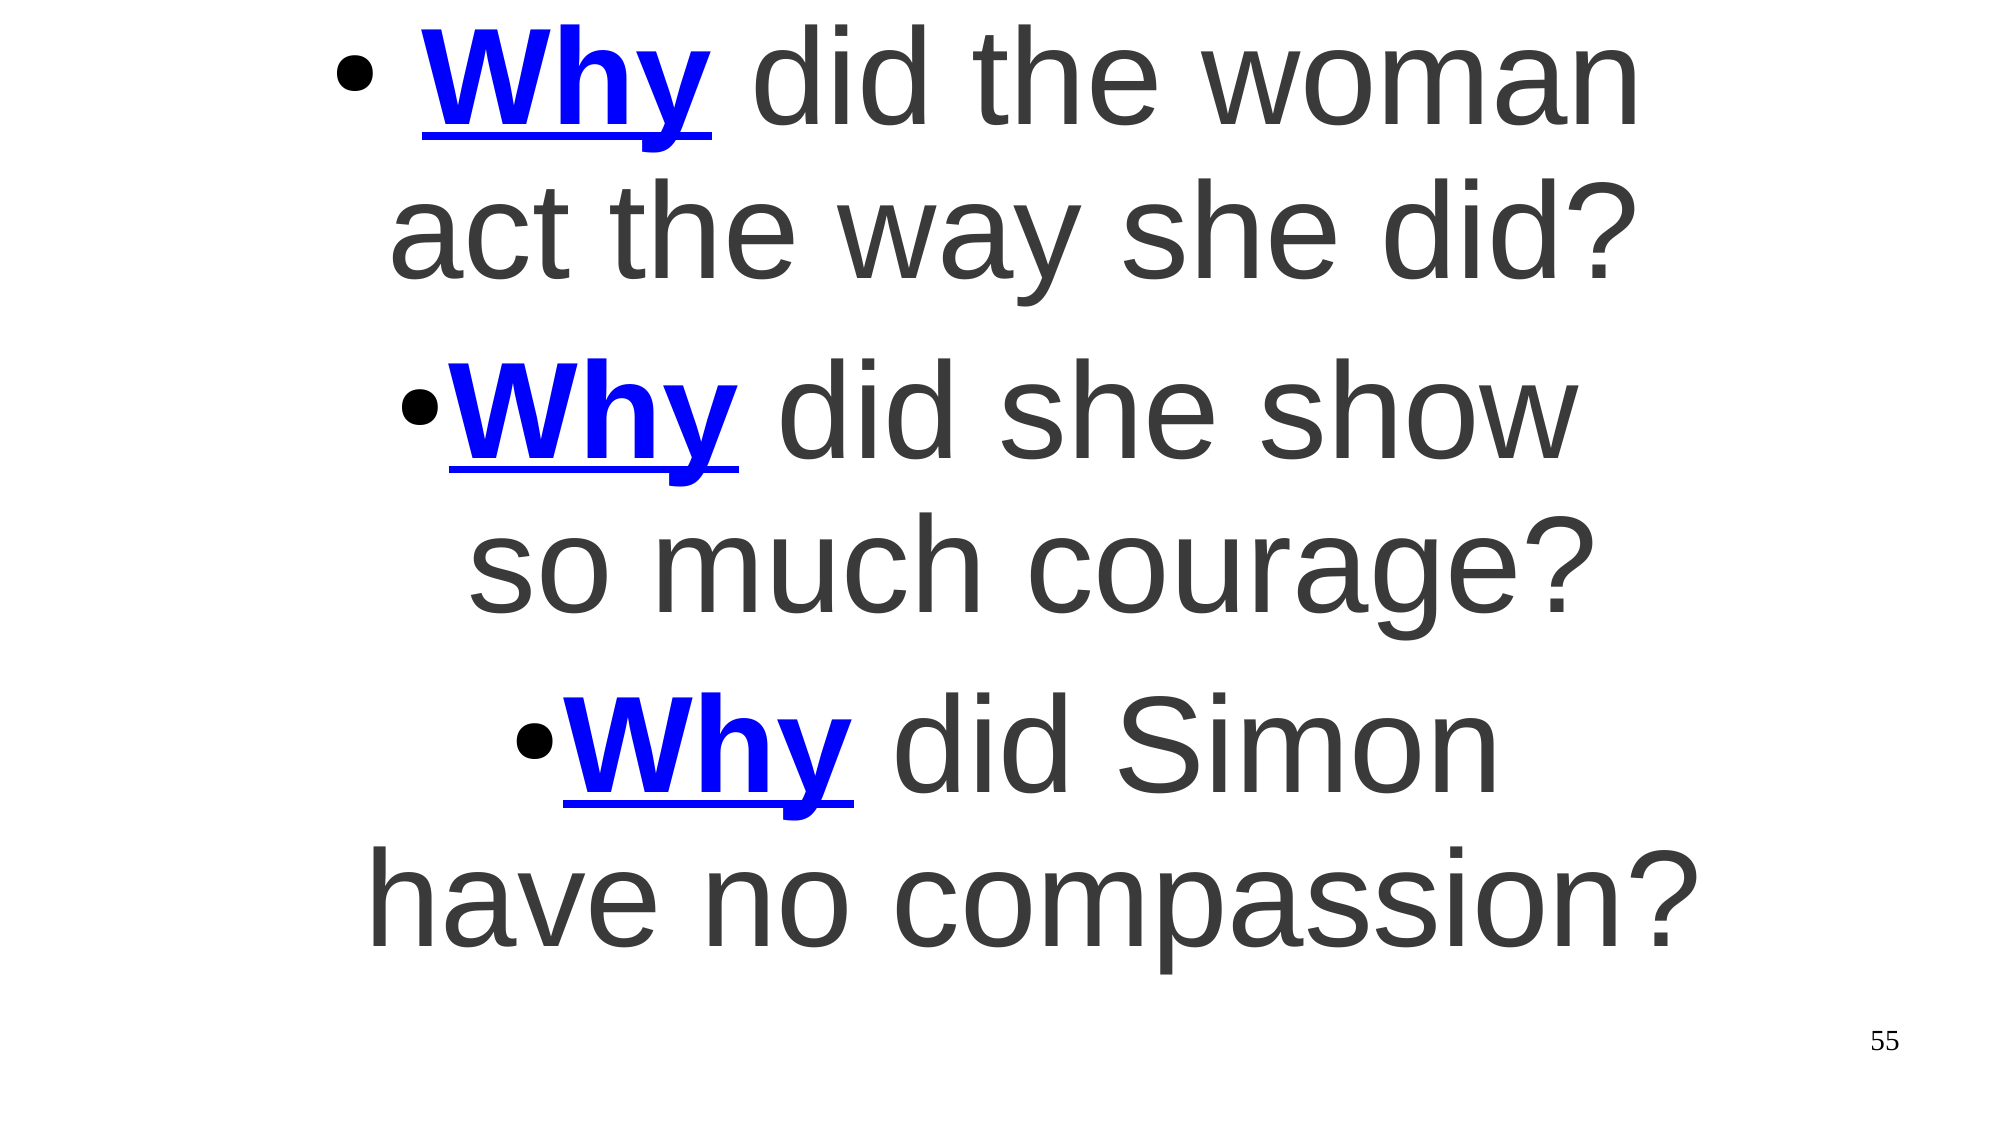

# Why did the woman act the way she did?
Why did she show
so much courage?
Why did Simon
have no compassion?
55